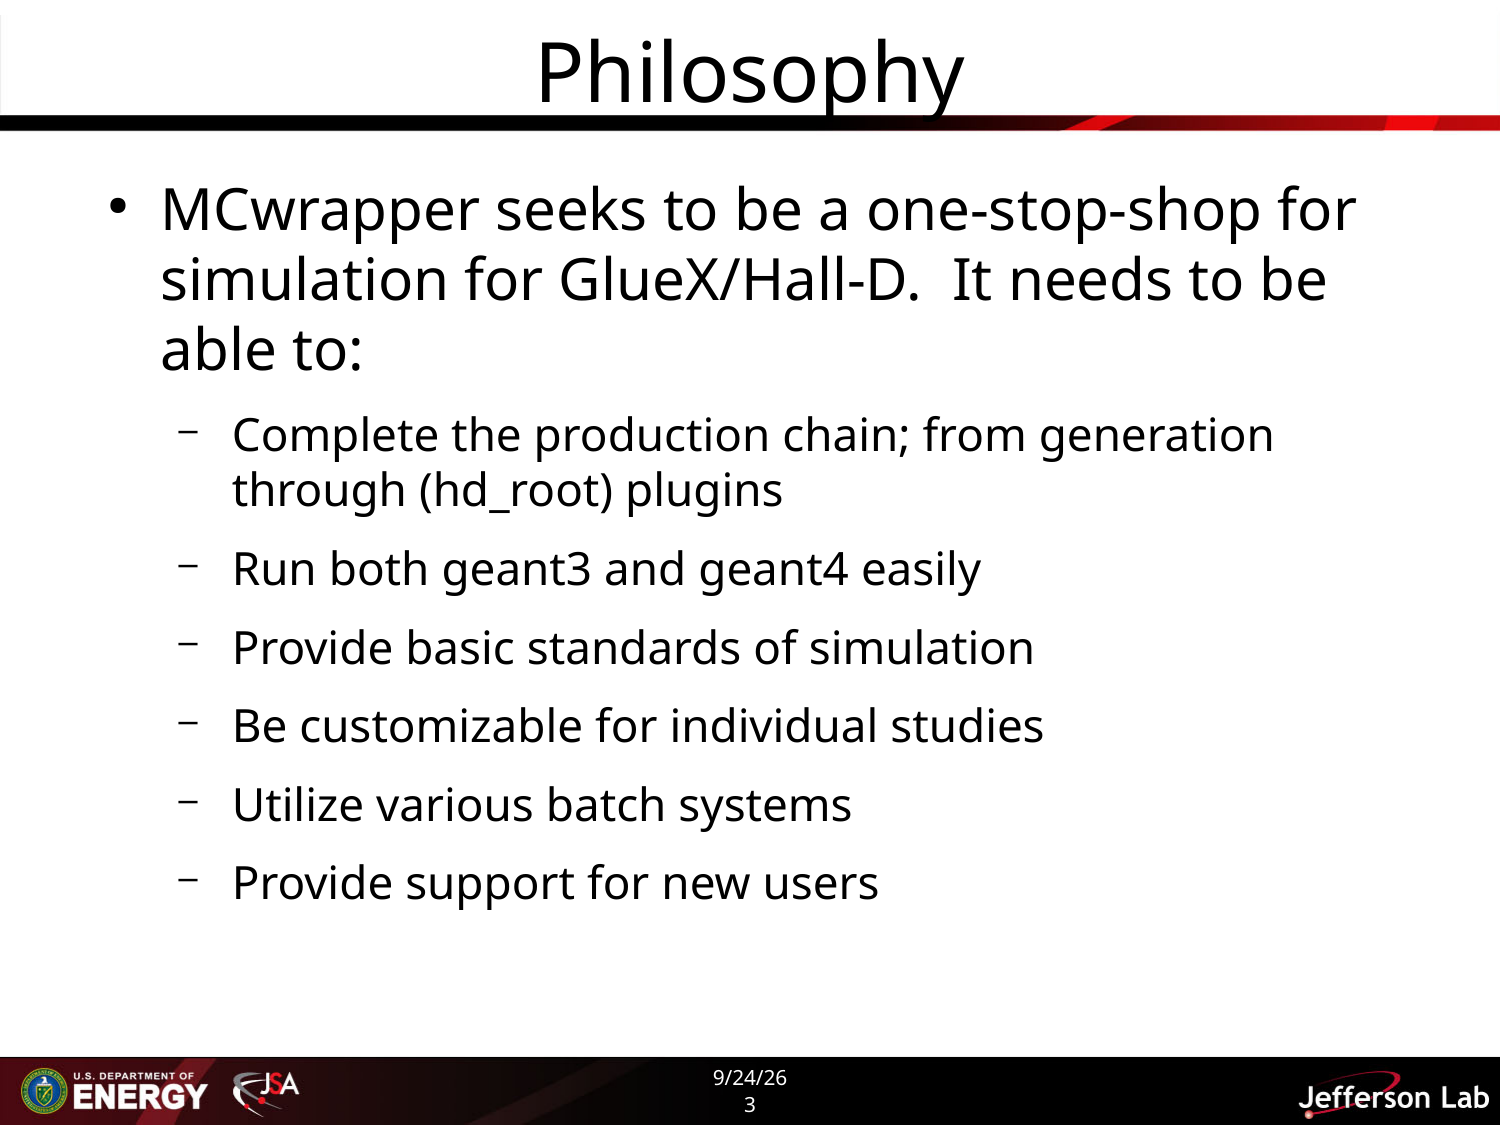

# Philosophy
MCwrapper seeks to be a one-stop-shop for simulation for GlueX/Hall-D. It needs to be able to:
Complete the production chain; from generation through (hd_root) plugins
Run both geant3 and geant4 easily
Provide basic standards of simulation
Be customizable for individual studies
Utilize various batch systems
Provide support for new users